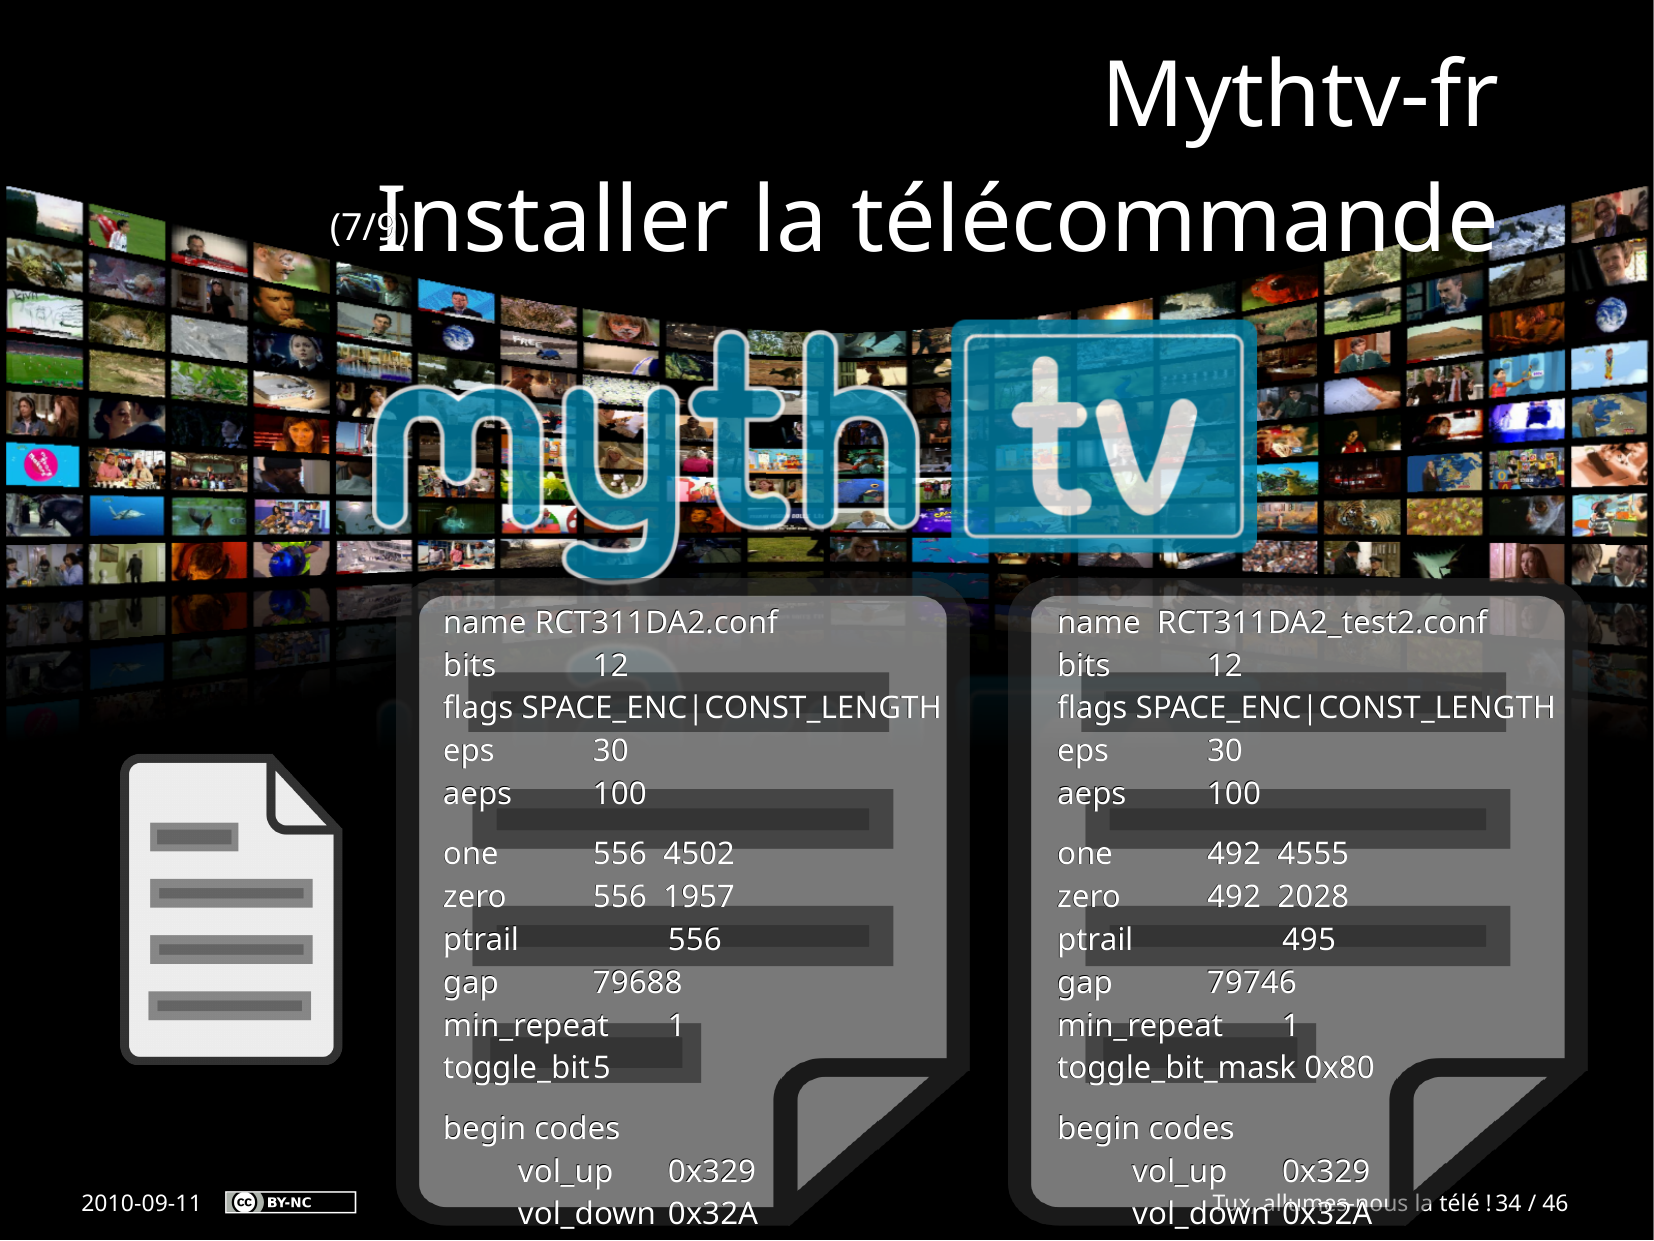

# Mythtv-fr Installer la télécommande
(7/9)
name RCT311DA2.conf
bits		12
flags SPACE_ENC|CONST_LENGTH
eps		30
aeps		100
one		556 4502
zero		556 1957
ptrail		556
gap		79688
min_repeat	1
toggle_bit	5
begin codes
	vol_up	0x329
	vol_down	0x32A
	mute		0x305
end codes
name RCT311DA2_test2.conf
bits		12
flags SPACE_ENC|CONST_LENGTH
eps		30
aeps		100
one		492 4555
zero		492 2028
ptrail		495
gap		79746
min_repeat	1
toggle_bit_mask 0x80
begin codes
	vol_up	0x329
	vol_down	0x32A
	mute		0x305
end codes
2010-09-11
Tux, allumes-nous la télé !
34